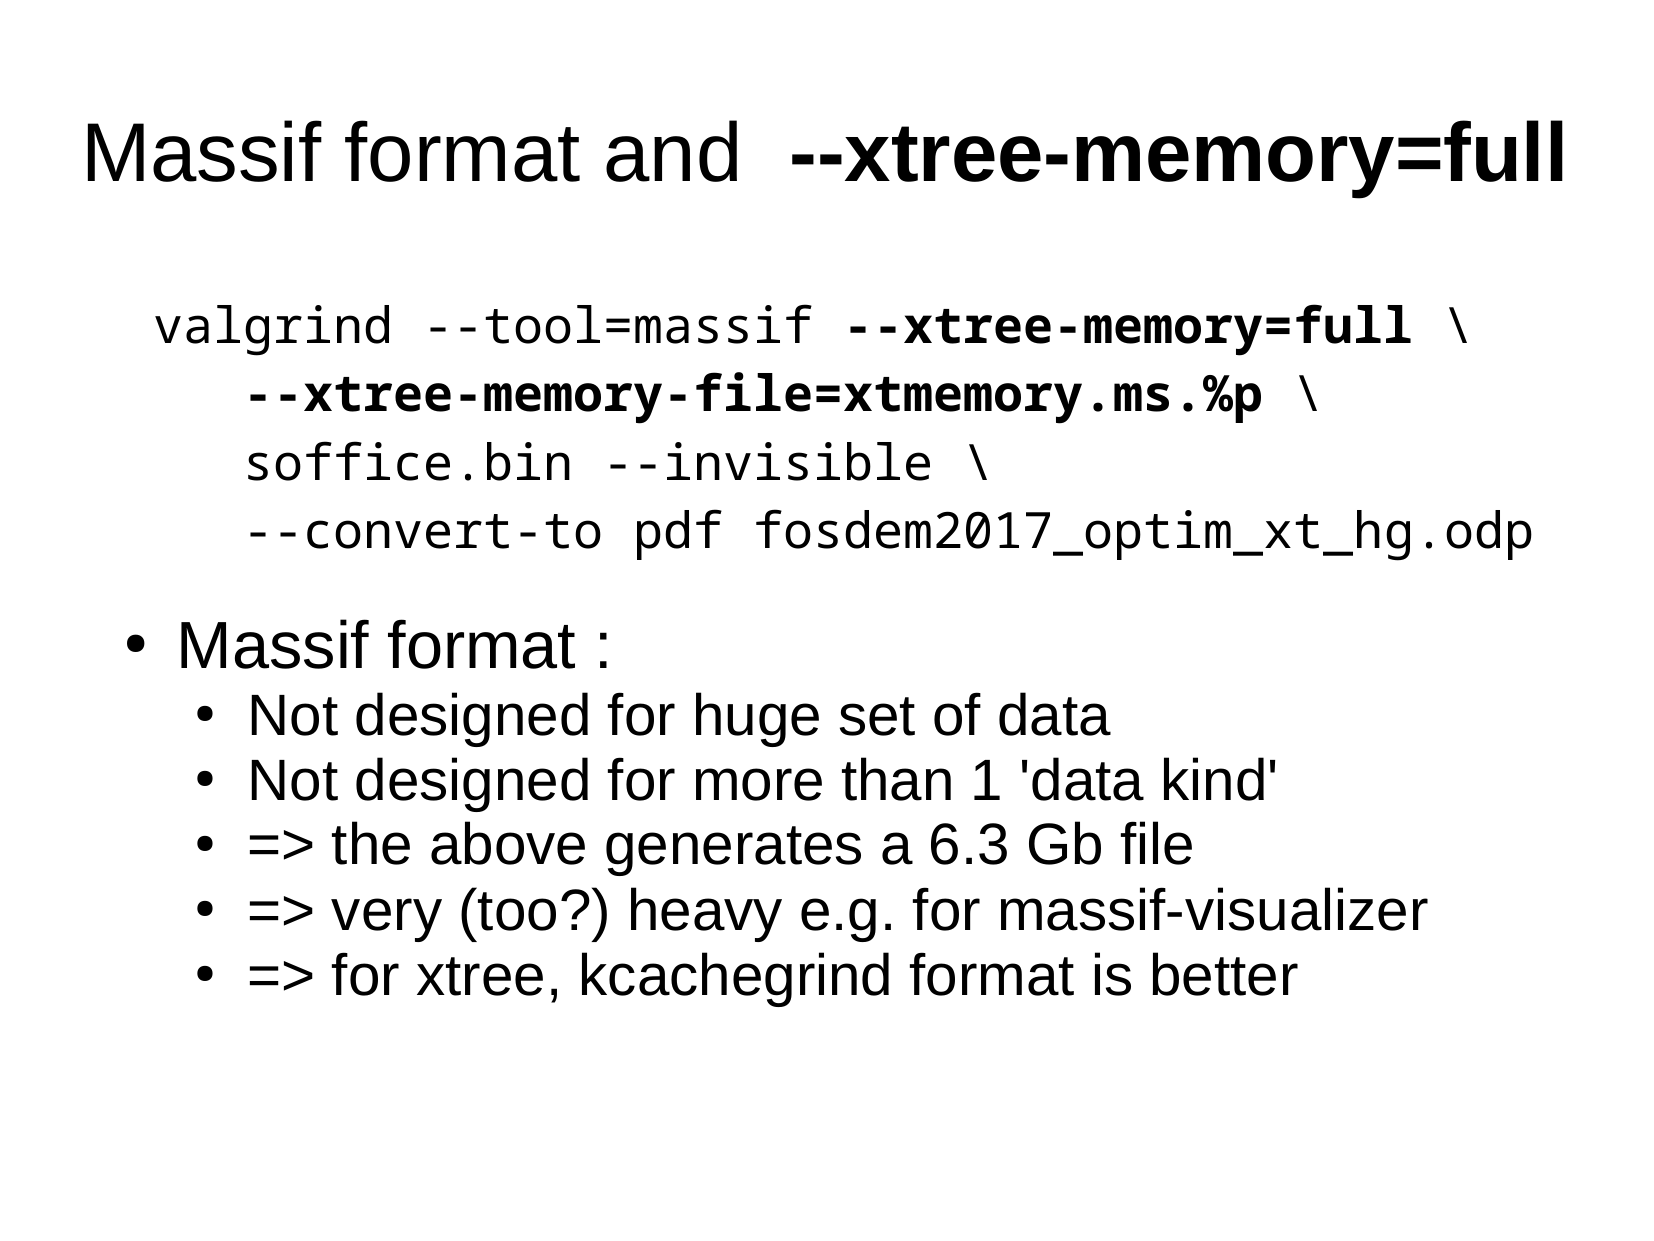

# Massif format and --xtree-memory=full
valgrind --tool=massif --xtree-memory=full \
 --xtree-memory-file=xtmemory.ms.%p \
 soffice.bin --invisible \
 --convert-to pdf fosdem2017_optim_xt_hg.odp
Massif format :
Not designed for huge set of data
Not designed for more than 1 'data kind'
=> the above generates a 6.3 Gb file
=> very (too?) heavy e.g. for massif-visualizer
=> for xtree, kcachegrind format is better